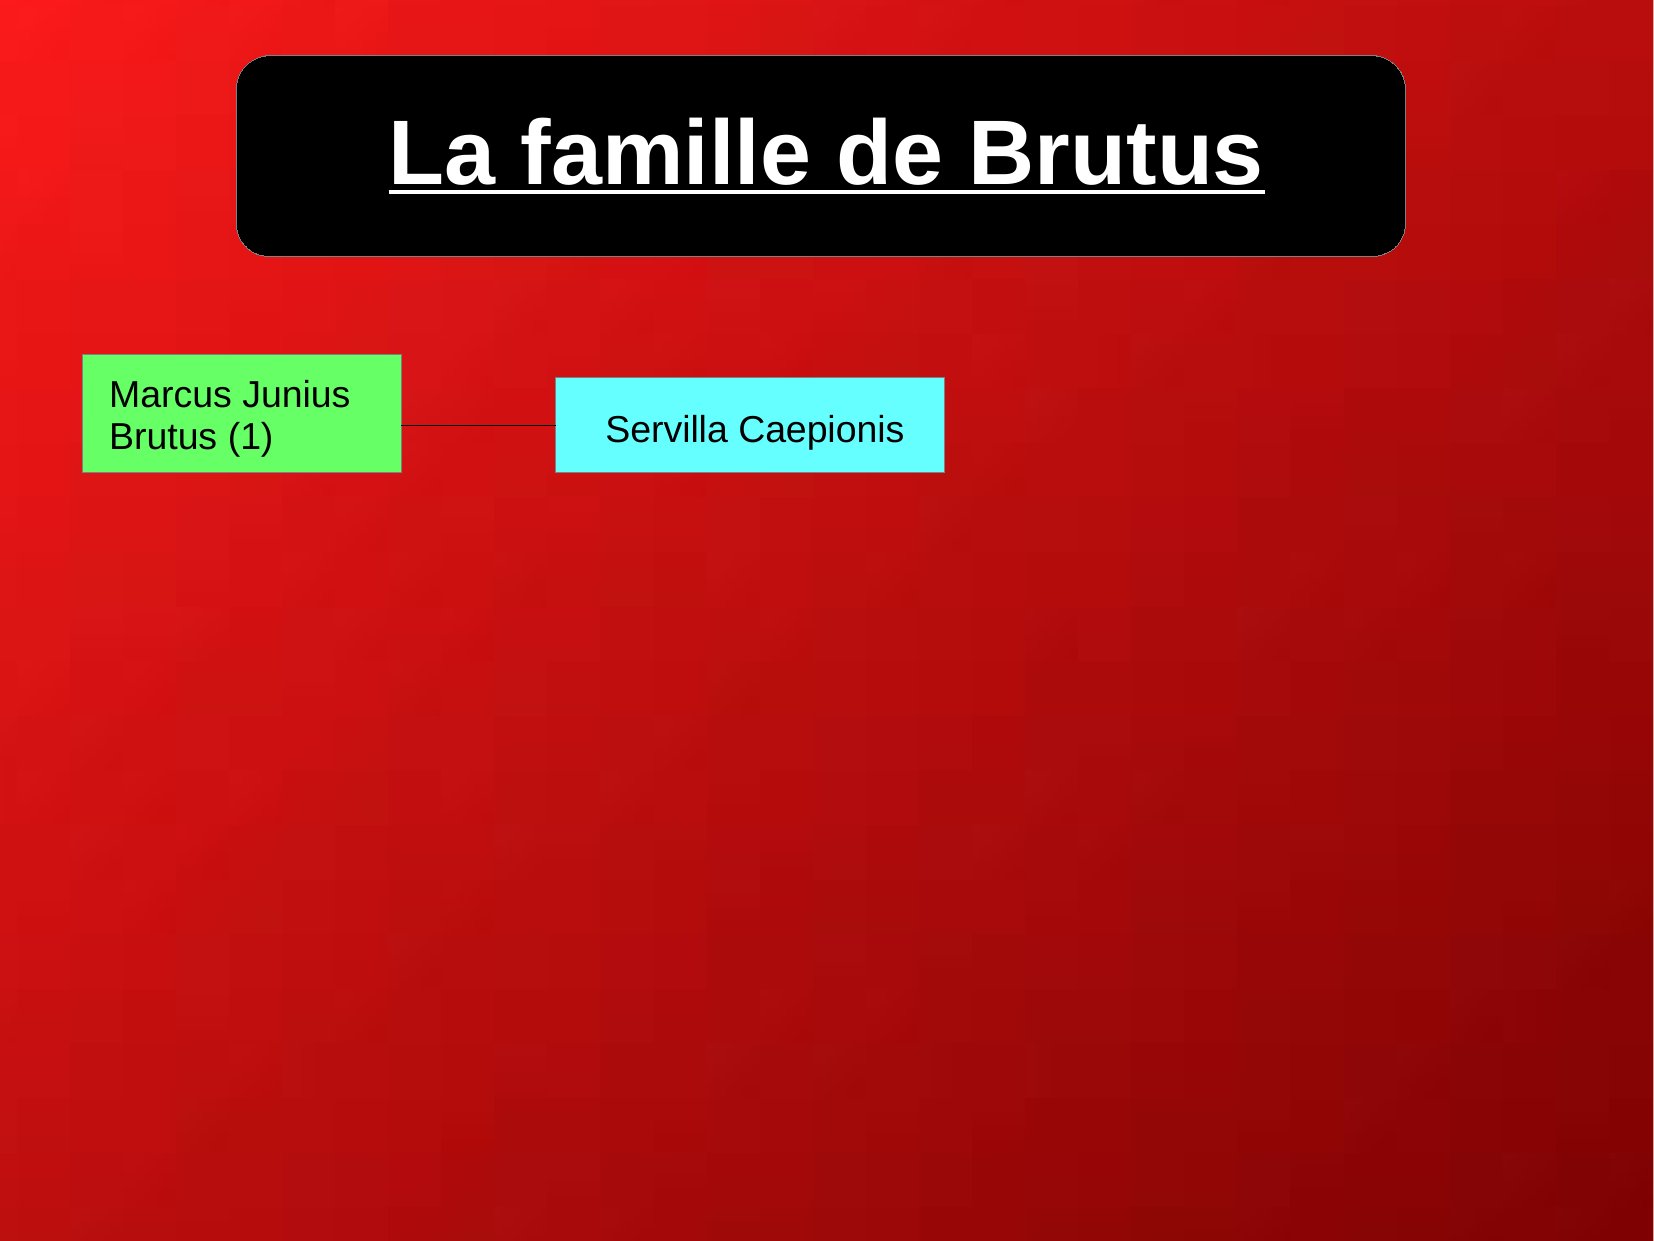

# La famille de Brutus
Marcus Junius Brutus (1)
Servilla Caepionis